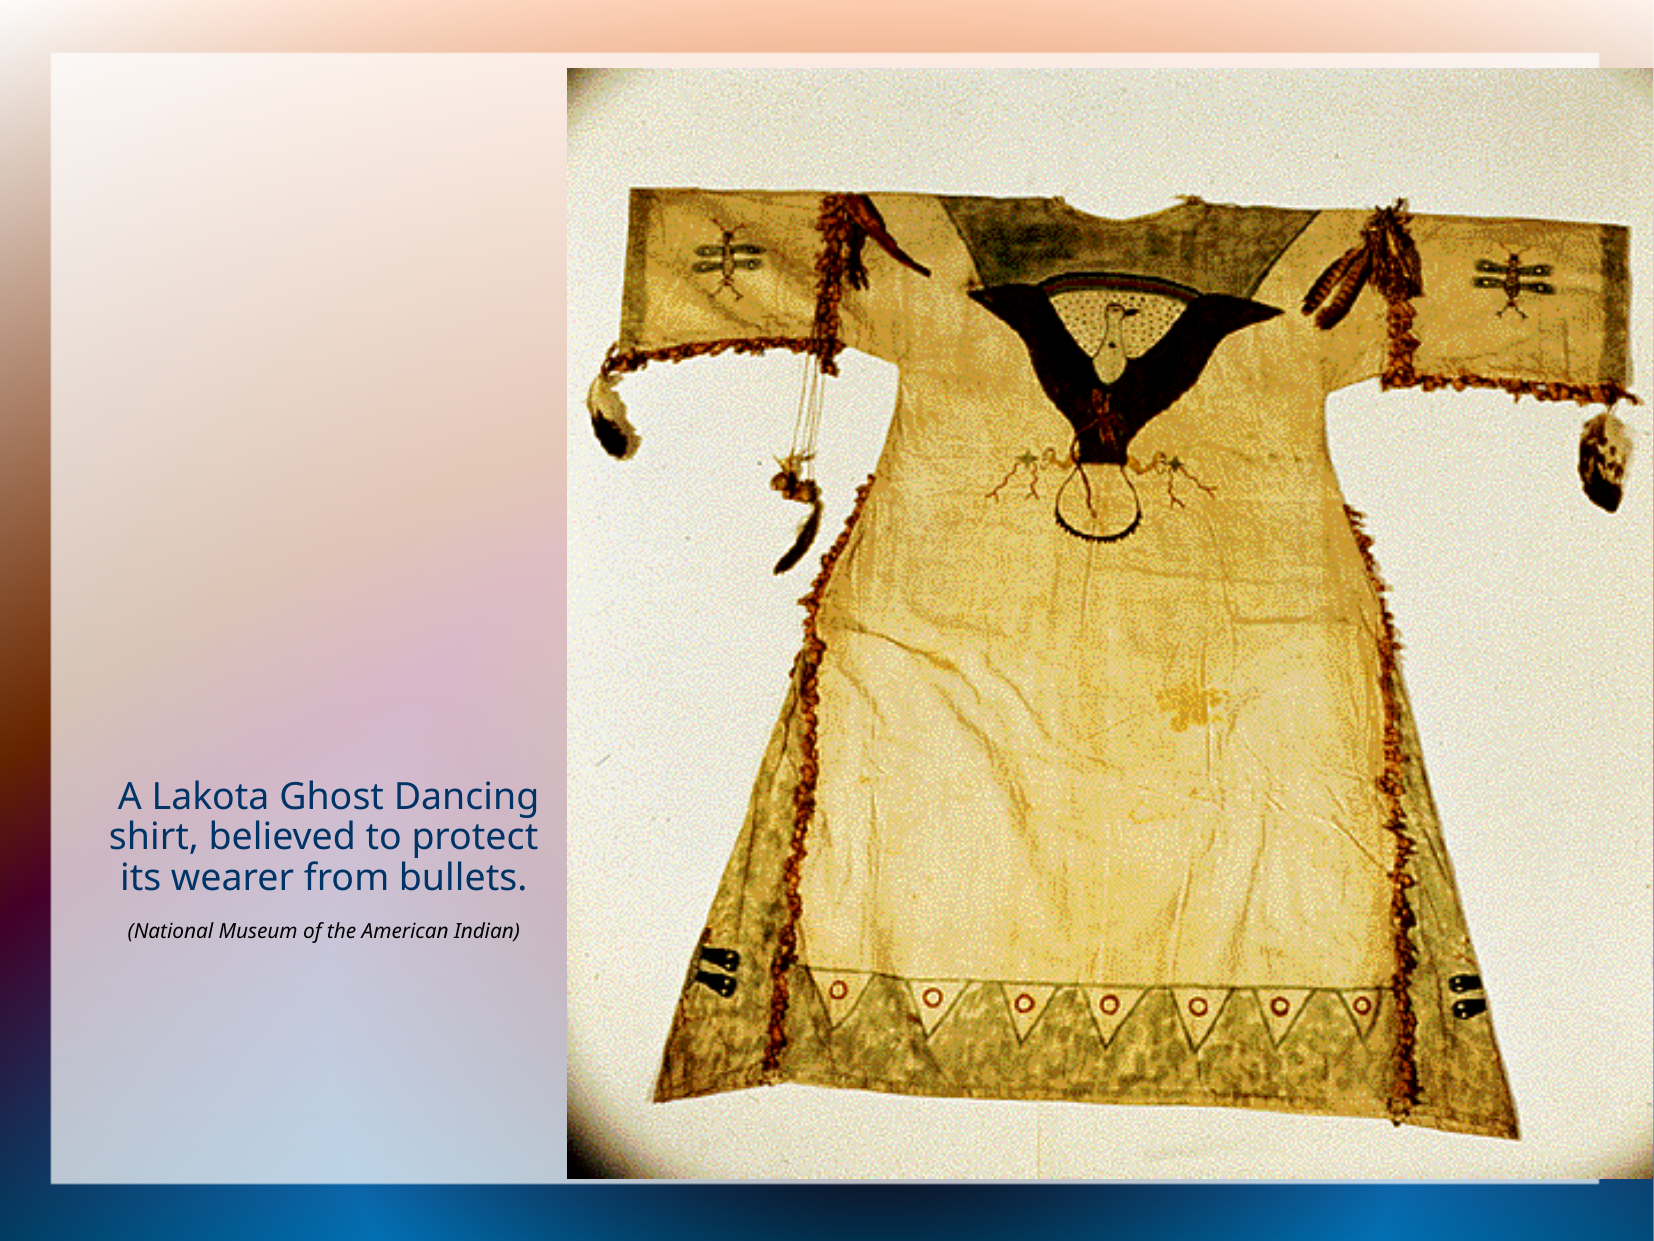

# A Lakota Ghost Dancing shirt, believed to protect its wearer from bullets. (National Museum of the American Indian)